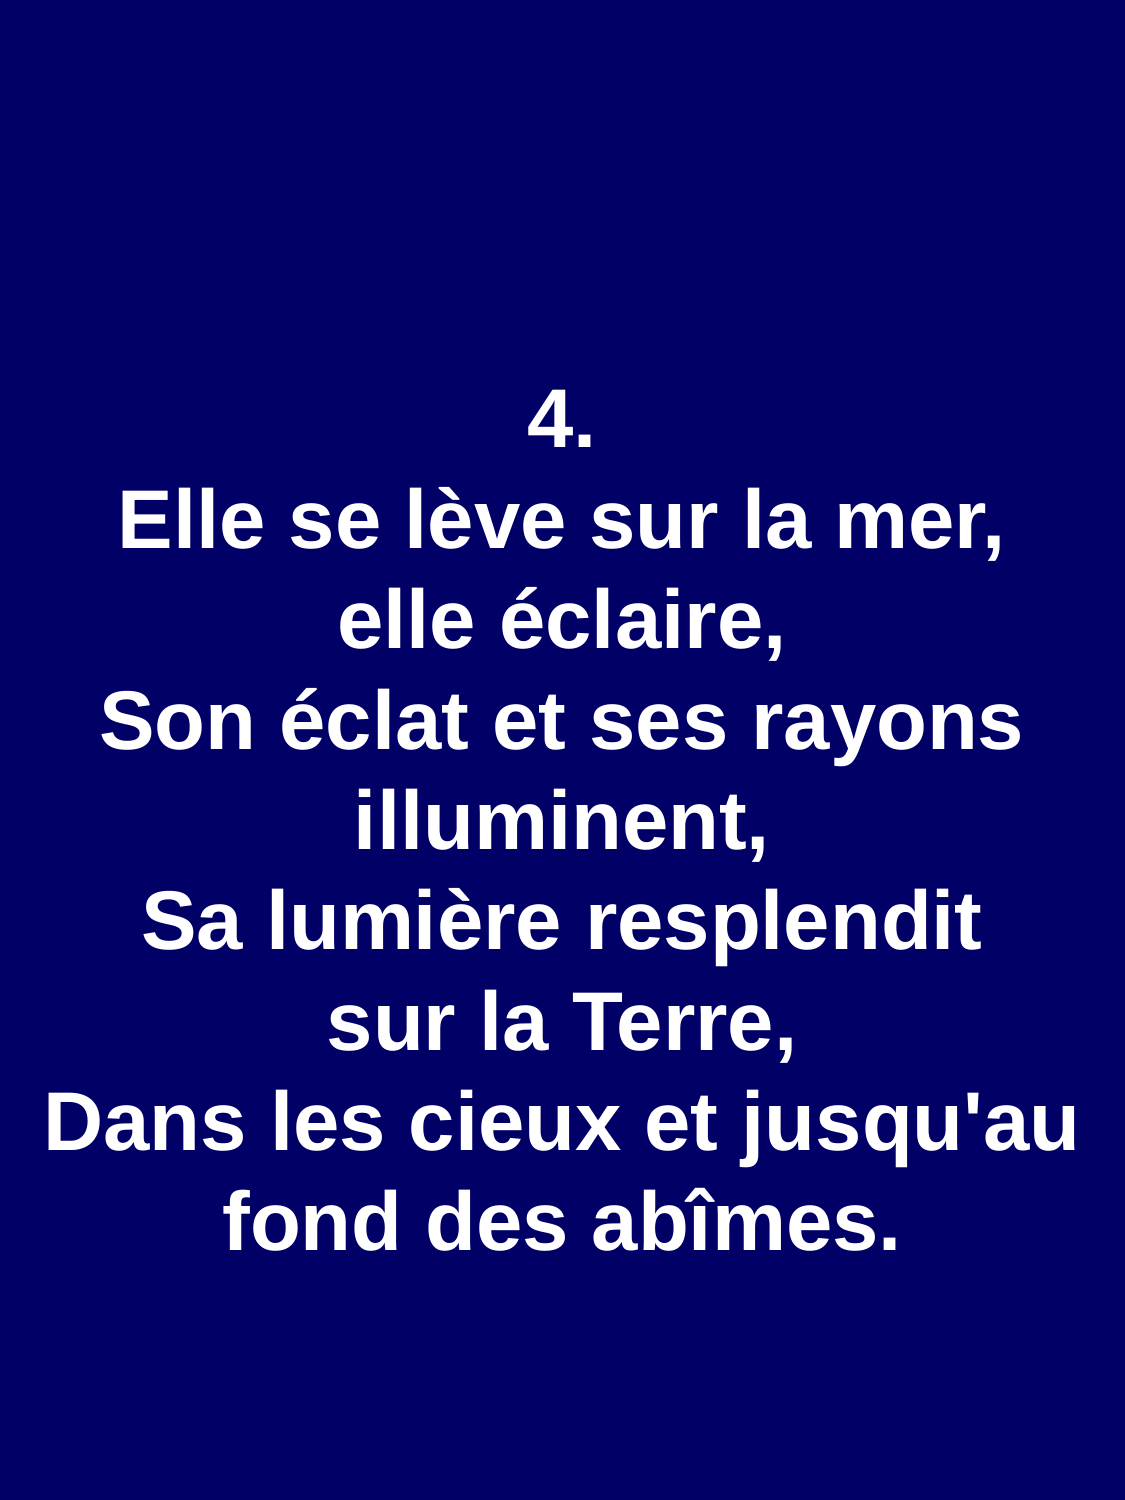

4.
Elle se lève sur la mer,
elle éclaire,
Son éclat et ses rayons illuminent,
Sa lumière resplendit
sur la Terre,
Dans les cieux et jusqu'au fond des abîmes.